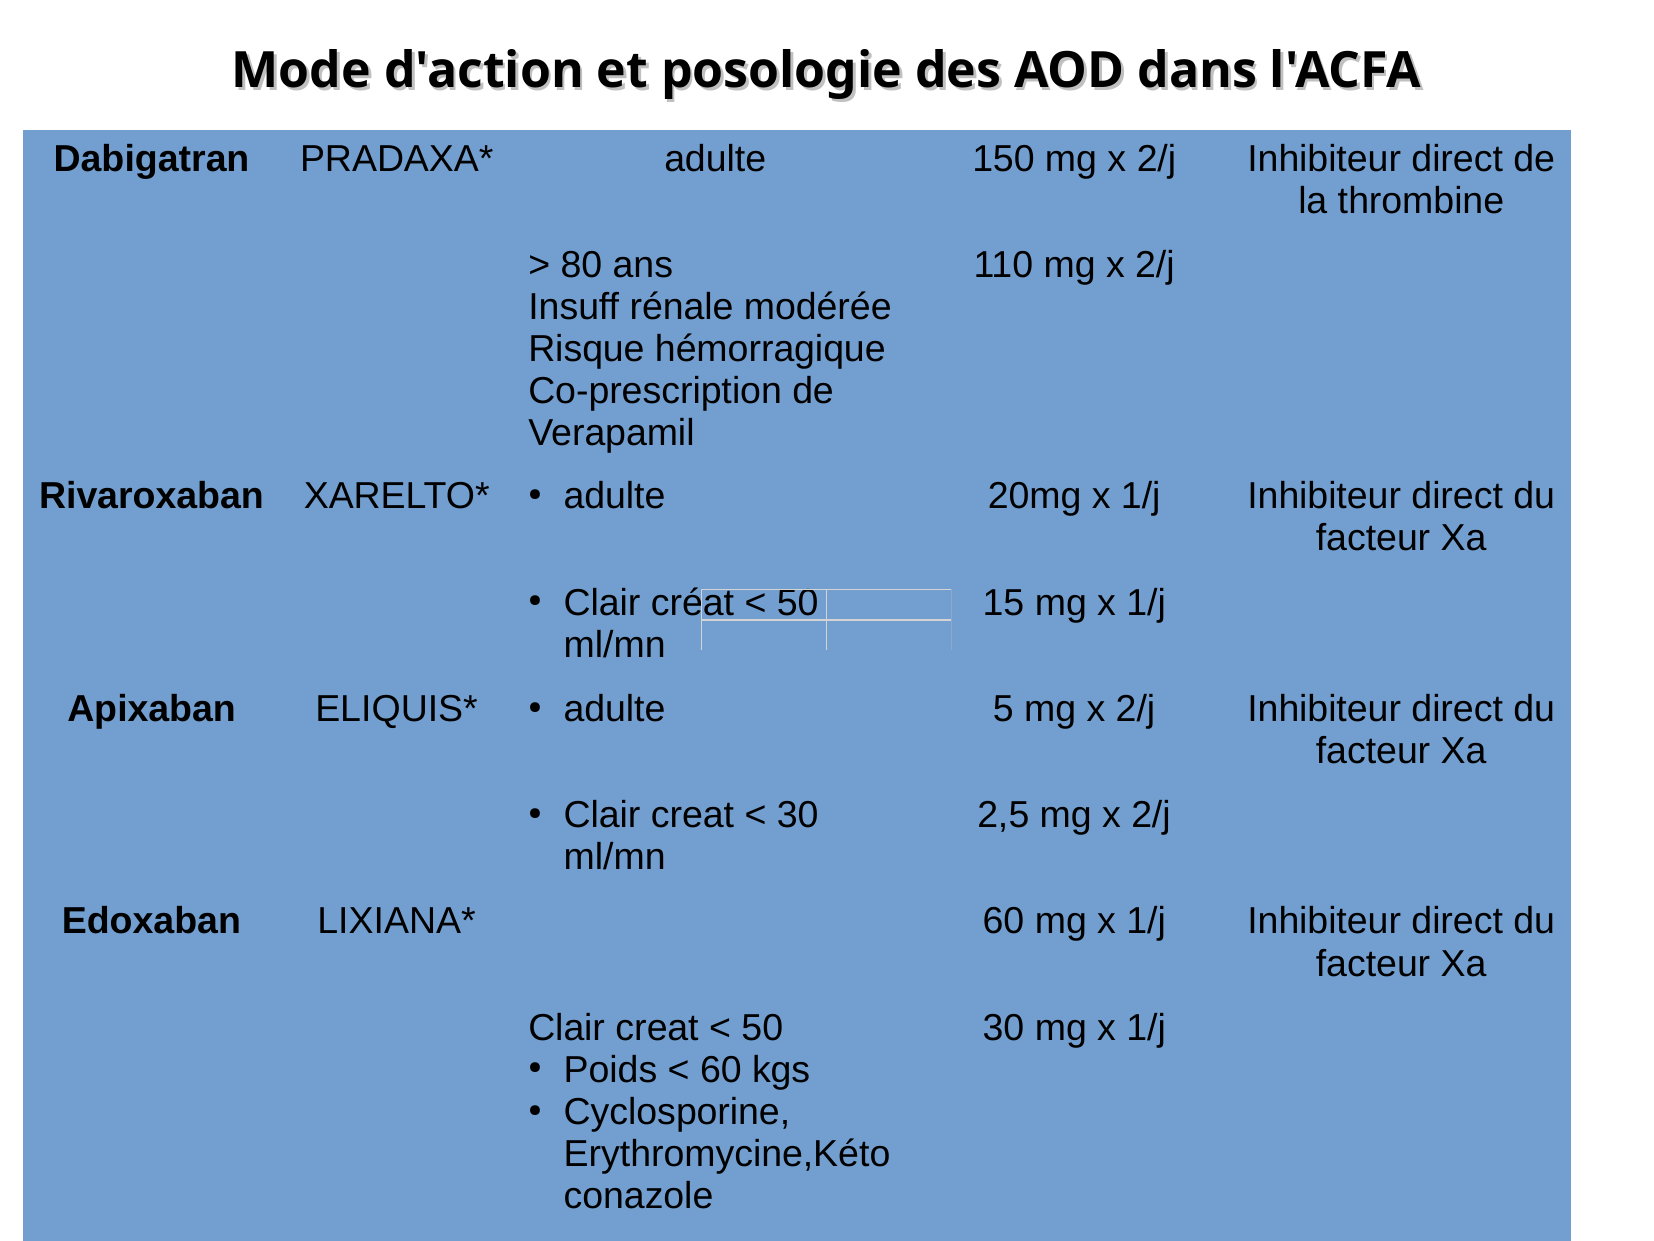

# Mode d'action et posologie des AOD dans l'ACFA
| Dabigatran | PRADAXA\* | adulte | 150 mg x 2/j | Inhibiteur direct de la thrombine |
| --- | --- | --- | --- | --- |
| | | > 80 ans Insuff rénale modérée Risque hémorragique Co-prescription de Verapamil | 110 mg x 2/j | |
| Rivaroxaban | XARELTO\* | adulte | 20mg x 1/j | Inhibiteur direct du facteur Xa |
| | | Clair créat < 50 ml/mn | 15 mg x 1/j | |
| Apixaban | ELIQUIS\* | adulte | 5 mg x 2/j | Inhibiteur direct du facteur Xa |
| | | Clair creat < 30 ml/mn | 2,5 mg x 2/j | |
| Edoxaban | LIXIANA\* | | 60 mg x 1/j | Inhibiteur direct du facteur Xa |
| | | Clair creat < 50 Poids < 60 kgs Cyclosporine, Erythromycine,Kétoconazole | 30 mg x 1/j | |